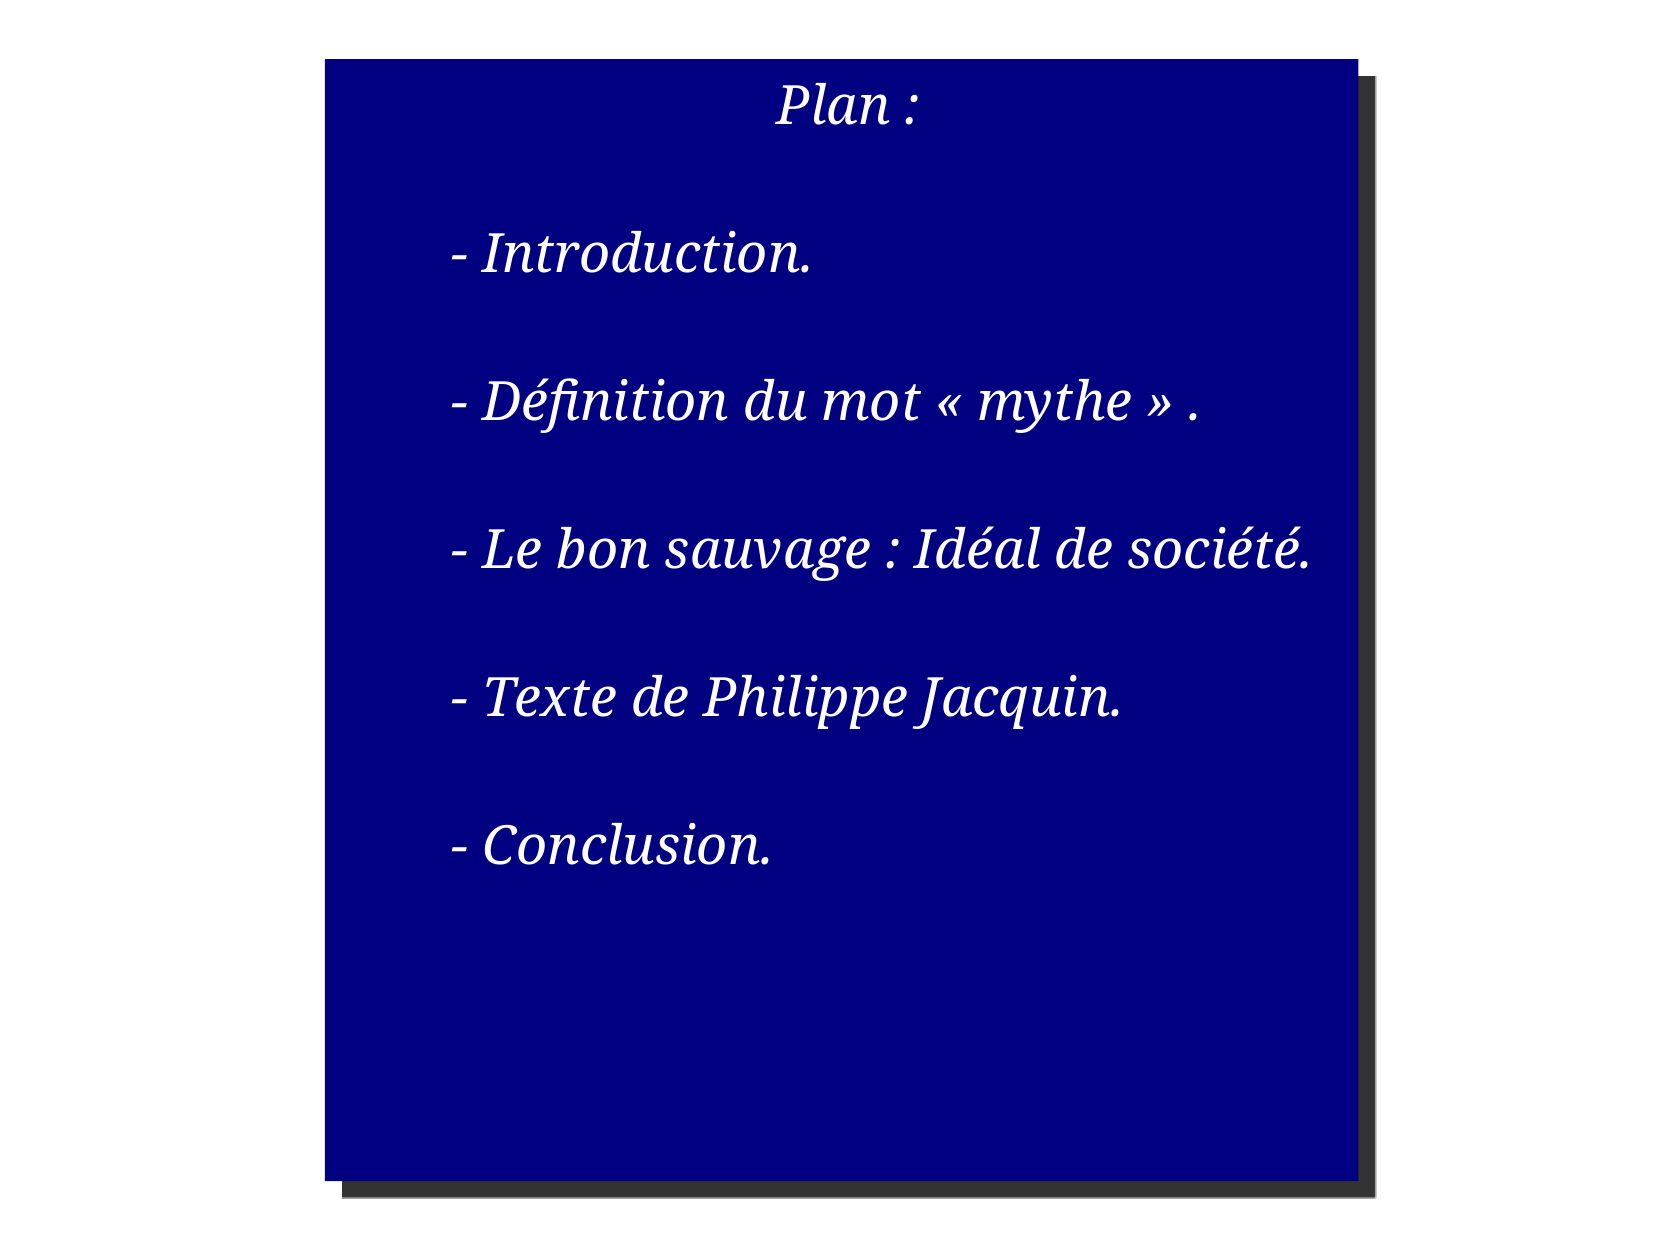

Plan :
 - Introduction.
 - Définition du mot « mythe » .
 - Le bon sauvage : Idéal de société.
 - Texte de Philippe Jacquin.
 - Conclusion.